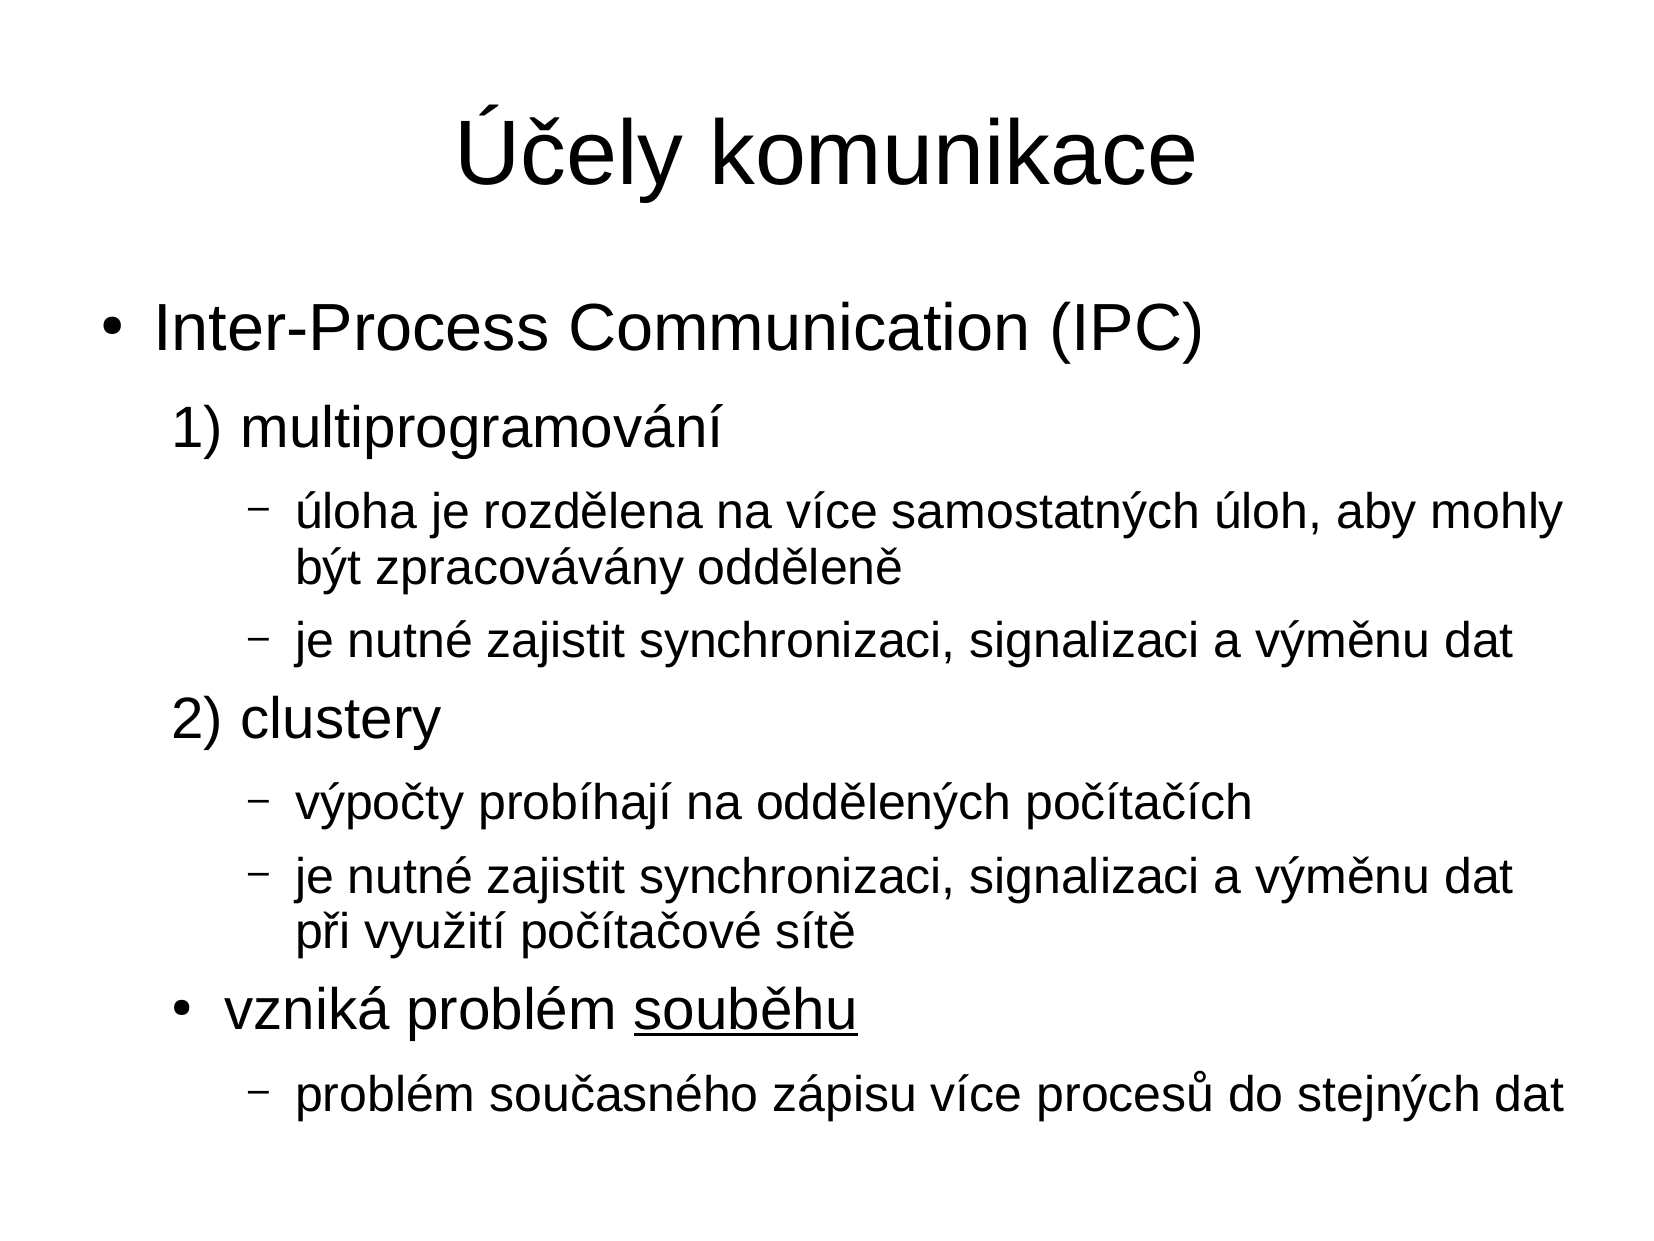

# Účely komunikace
Inter-Process Communication (IPC)
 multiprogramování
úloha je rozdělena na více samostatných úloh, aby mohly být zpracovávány odděleně
je nutné zajistit synchronizaci, signalizaci a výměnu dat
 clustery
výpočty probíhají na oddělených počítačích
je nutné zajistit synchronizaci, signalizaci a výměnu dat při využití počítačové sítě
vzniká problém souběhu
problém současného zápisu více procesů do stejných dat